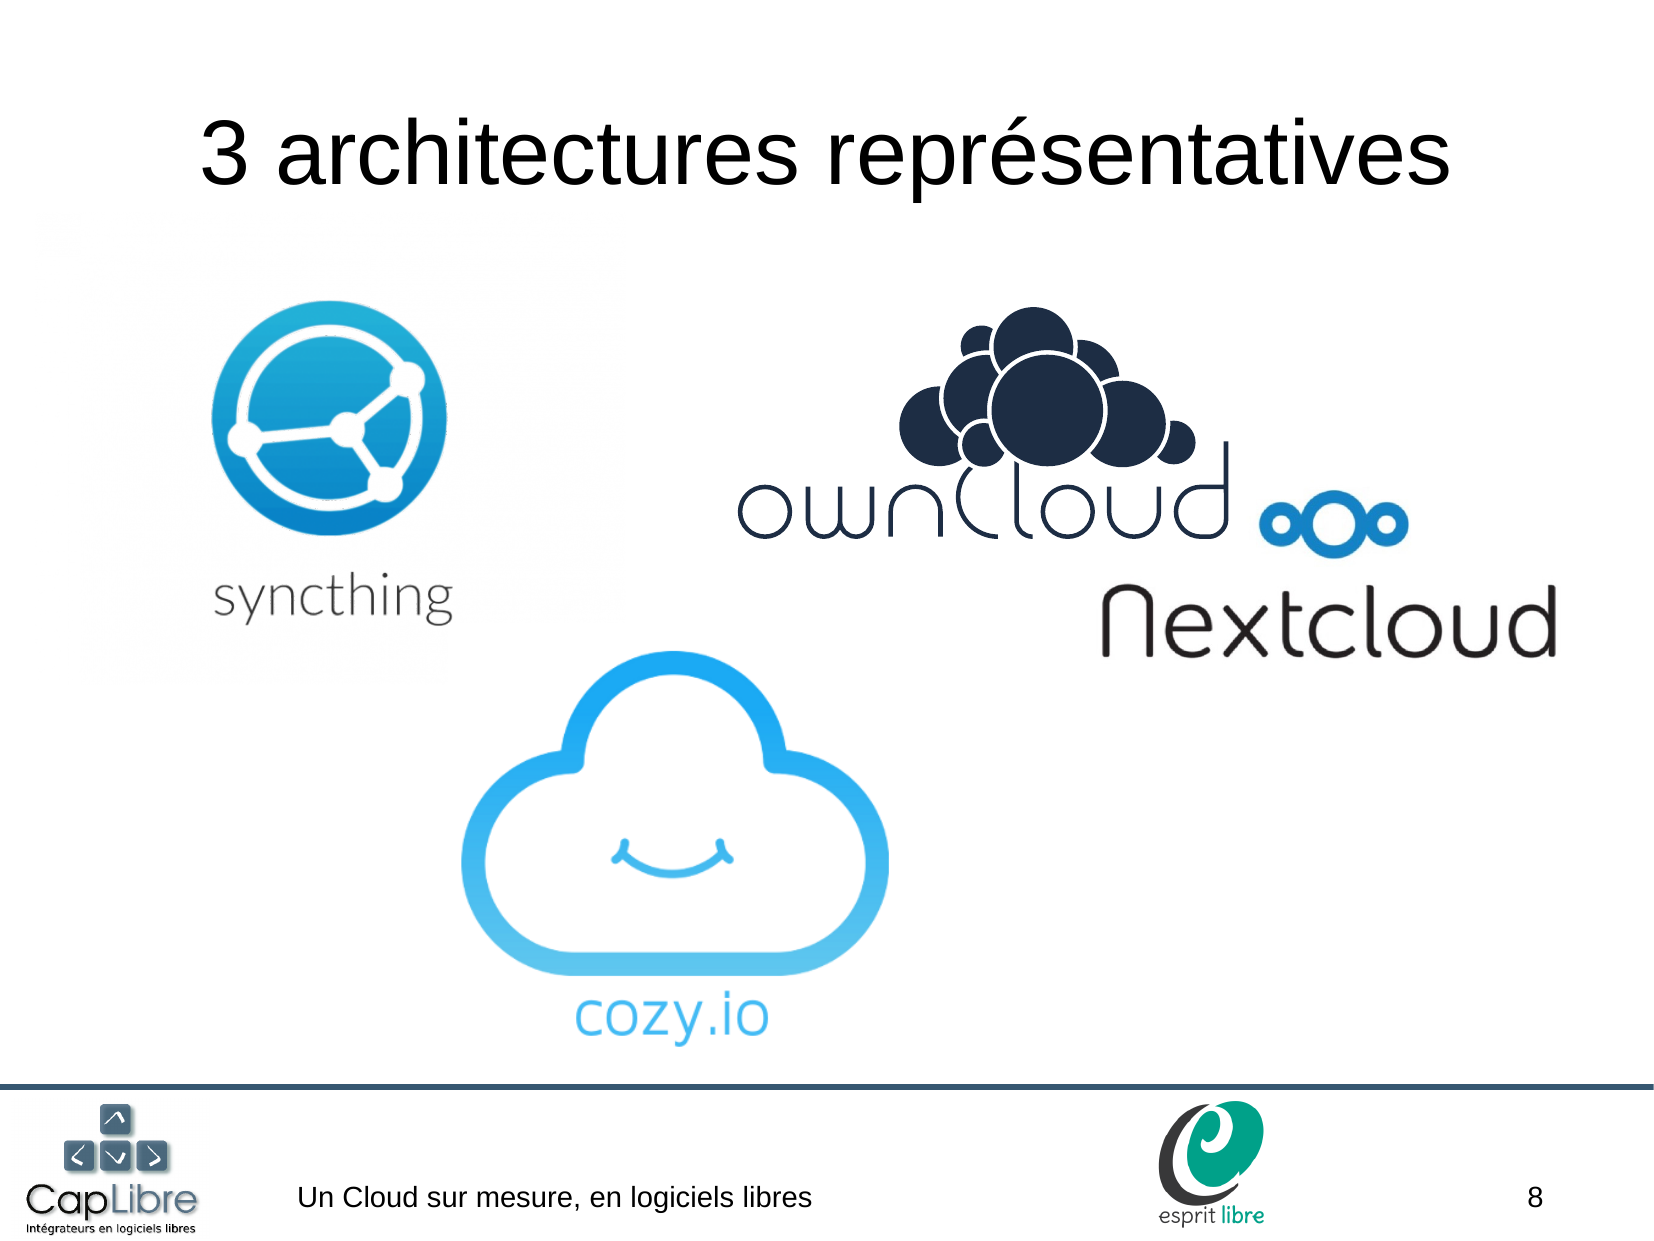

# 3 architectures représentatives
Un Cloud sur mesure, en logiciels libres